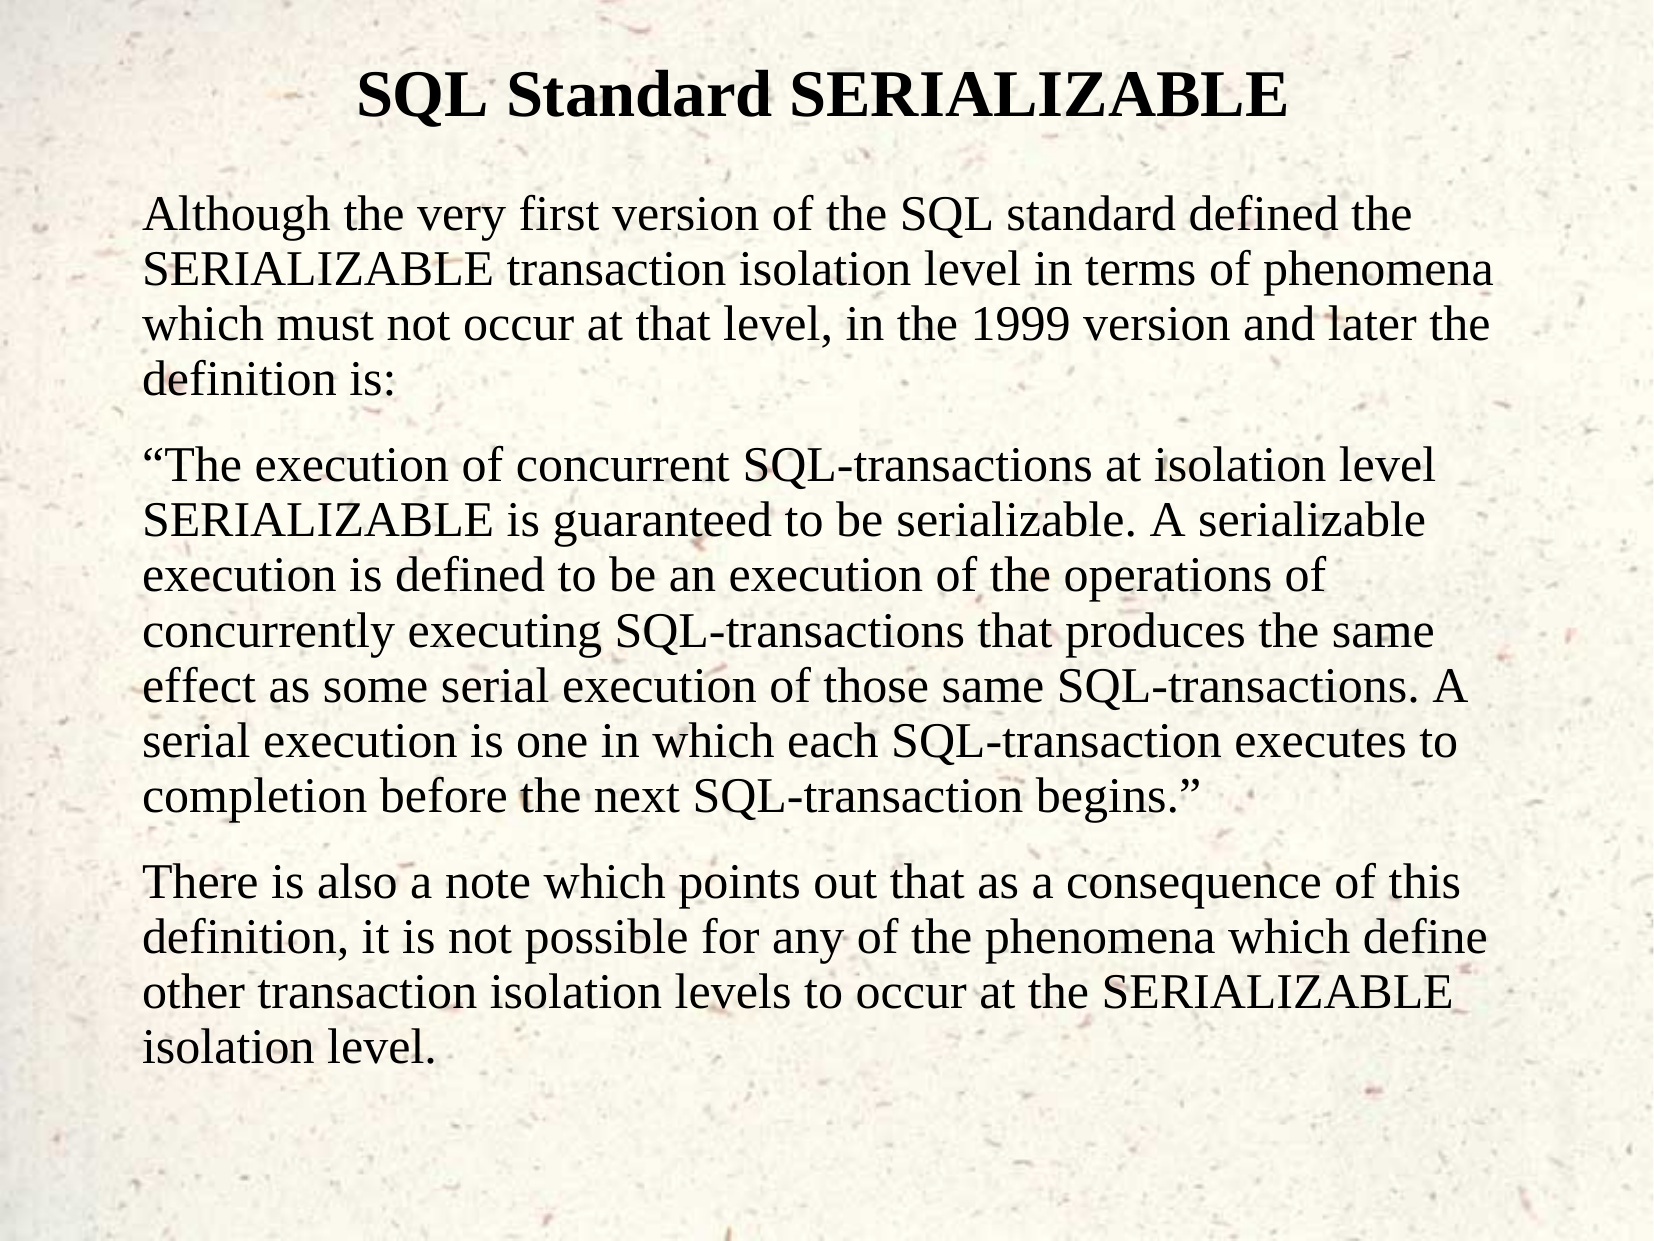

# SQL Standard SERIALIZABLE
Although the very first version of the SQL standard defined the SERIALIZABLE transaction isolation level in terms of phenomena which must not occur at that level, in the 1999 version and later the definition is:
“The execution of concurrent SQL-transactions at isolation level SERIALIZABLE is guaranteed to be serializable. A serializable execution is defined to be an execution of the operations of concurrently executing SQL-transactions that produces the same effect as some serial execution of those same SQL-transactions. A serial execution is one in which each SQL-transaction executes to completion before the next SQL-transaction begins.”
There is also a note which points out that as a consequence of this definition, it is not possible for any of the phenomena which define other transaction isolation levels to occur at the SERIALIZABLE isolation level.